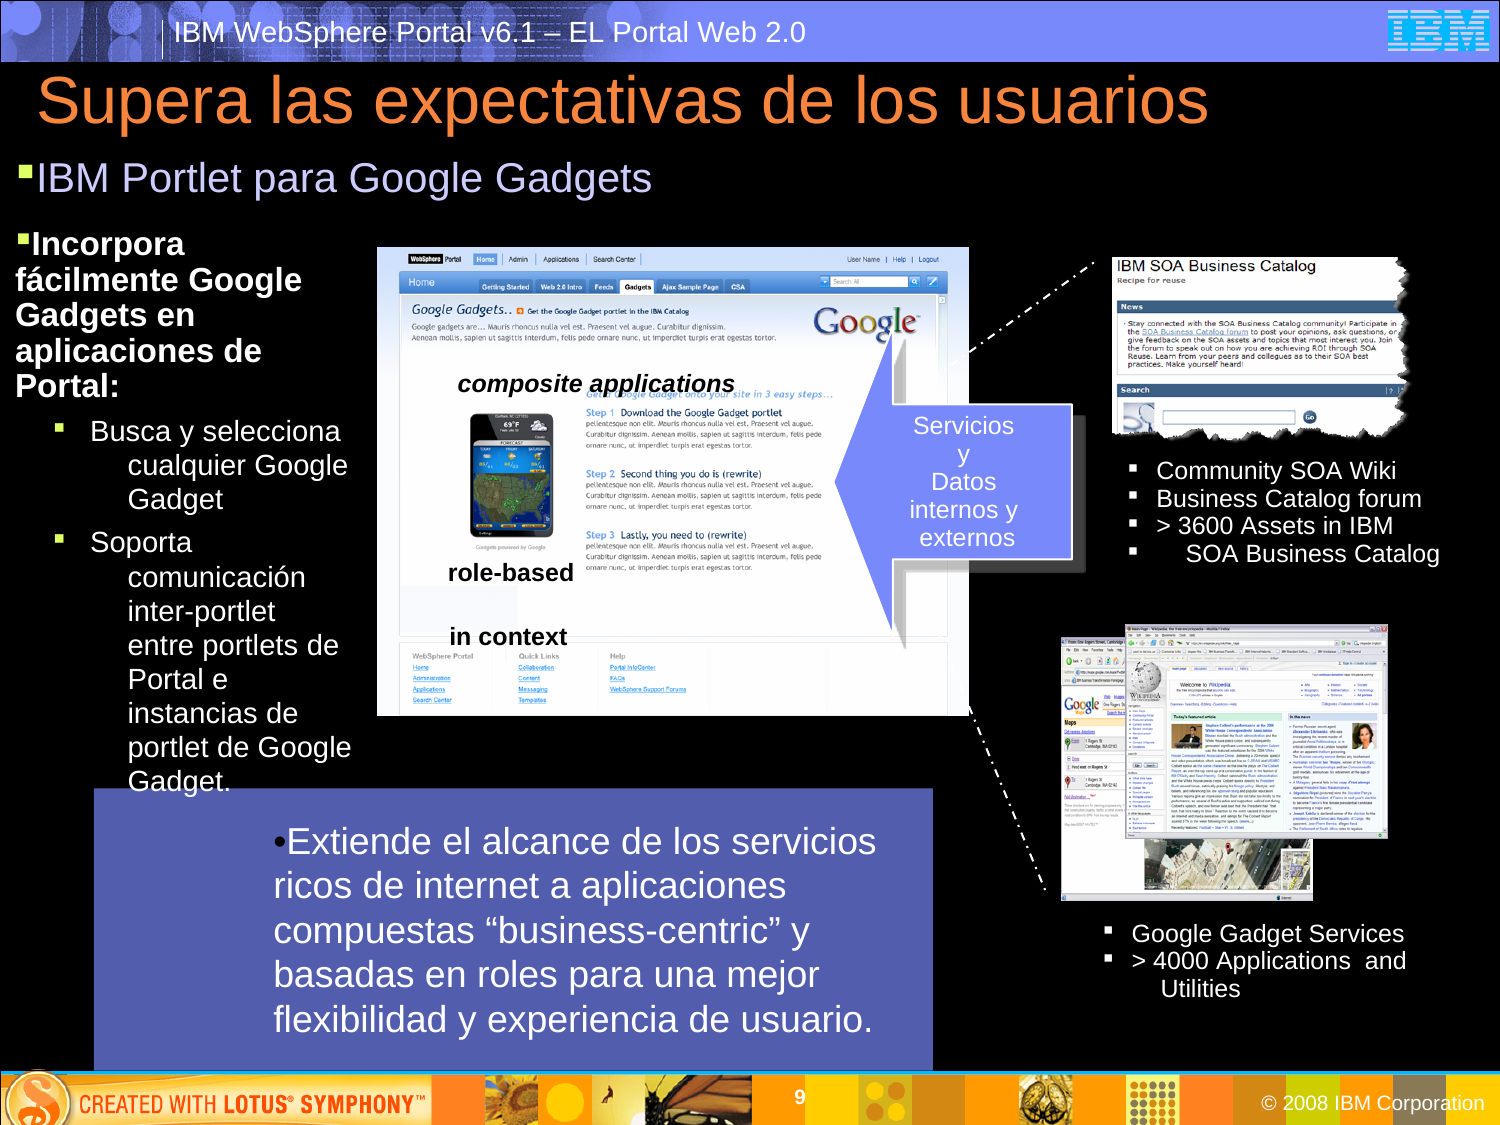

Supera las expectativas de los usuarios
IBM Portlet para Google Gadgets
Incorpora fácilmente Google Gadgets en aplicaciones de Portal:
Busca y selecciona cualquier Google Gadget
Soporta comunicación inter-portlet entre portlets de Portal e instancias de portlet de Google Gadget.
Servicios
y
Datos
internos y
externos
composite applications
Community SOA Wiki
Business Catalog forum
> 3600 Assets in IBM
 	SOA Business Catalog
role-based
in context
# Extiende el alcance de los servicios ricos de internet a aplicaciones compuestas “business-centric” y basadas en roles para una mejor flexibilidad y experiencia de usuario.
Google Gadget Services
> 4000 Applications and Utilities
9